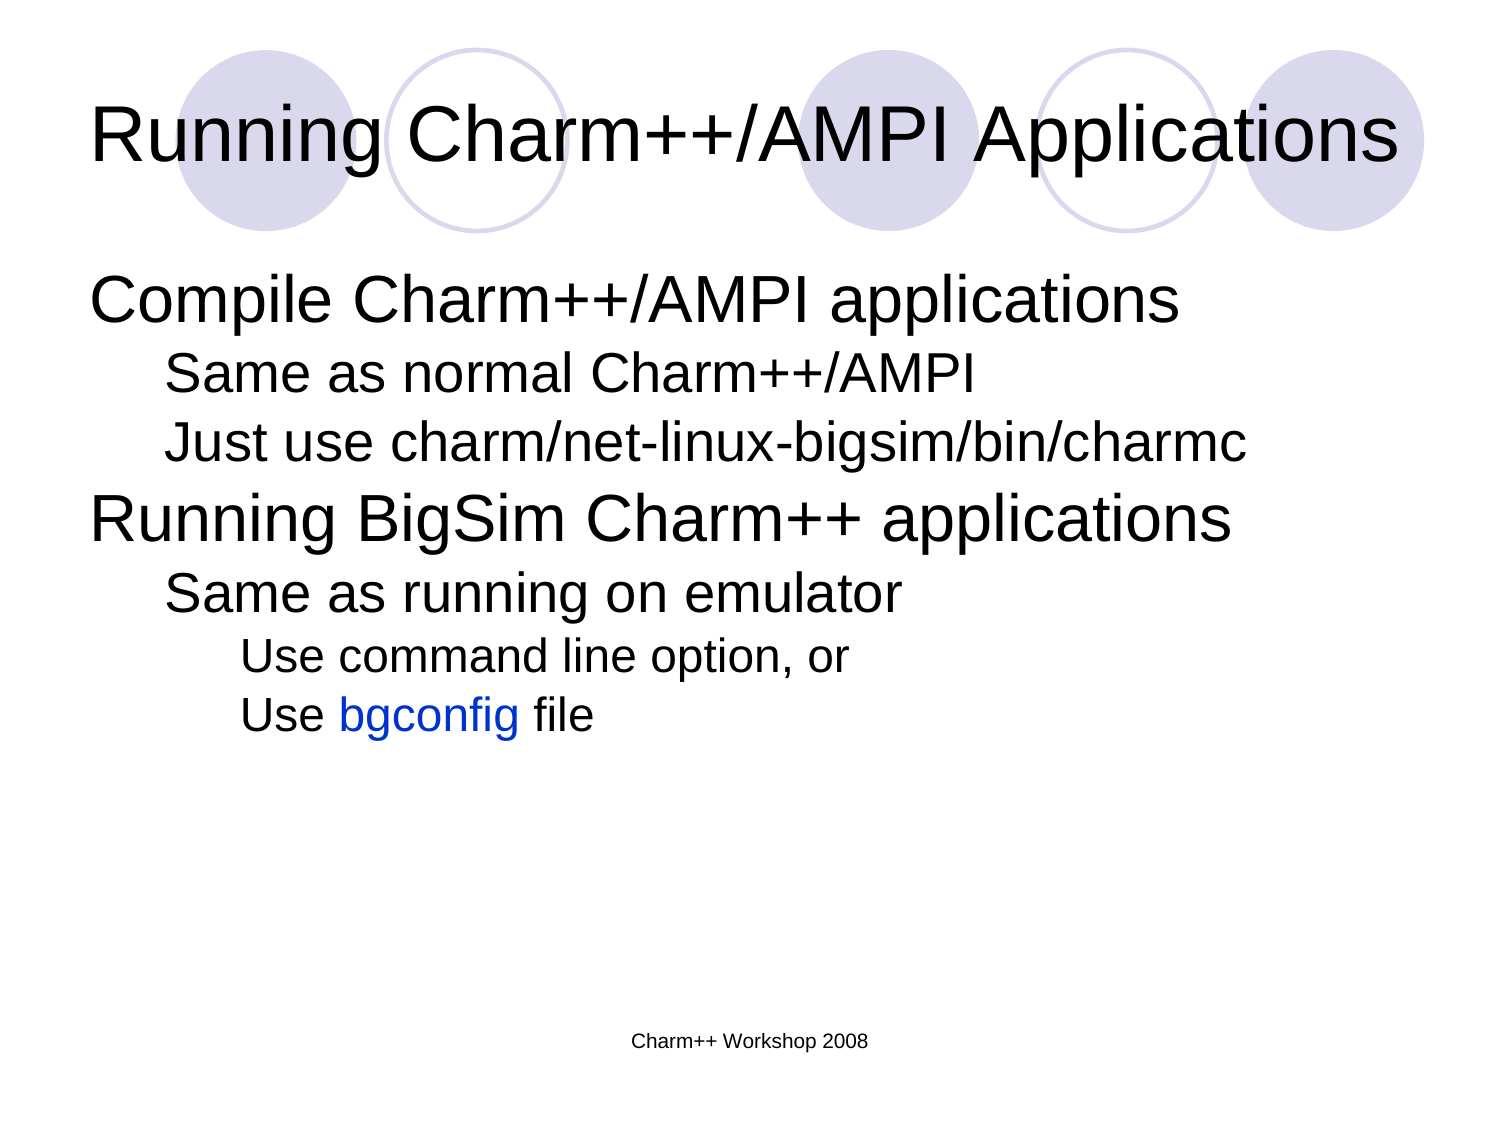

# Running Charm++/AMPI Applications
Compile Charm++/AMPI applications
Same as normal Charm++/AMPI
Just use charm/net-linux-bigsim/bin/charmc
Running BigSim Charm++ applications
Same as running on emulator
Use command line option, or
Use bgconfig file
Charm++ Workshop 2008